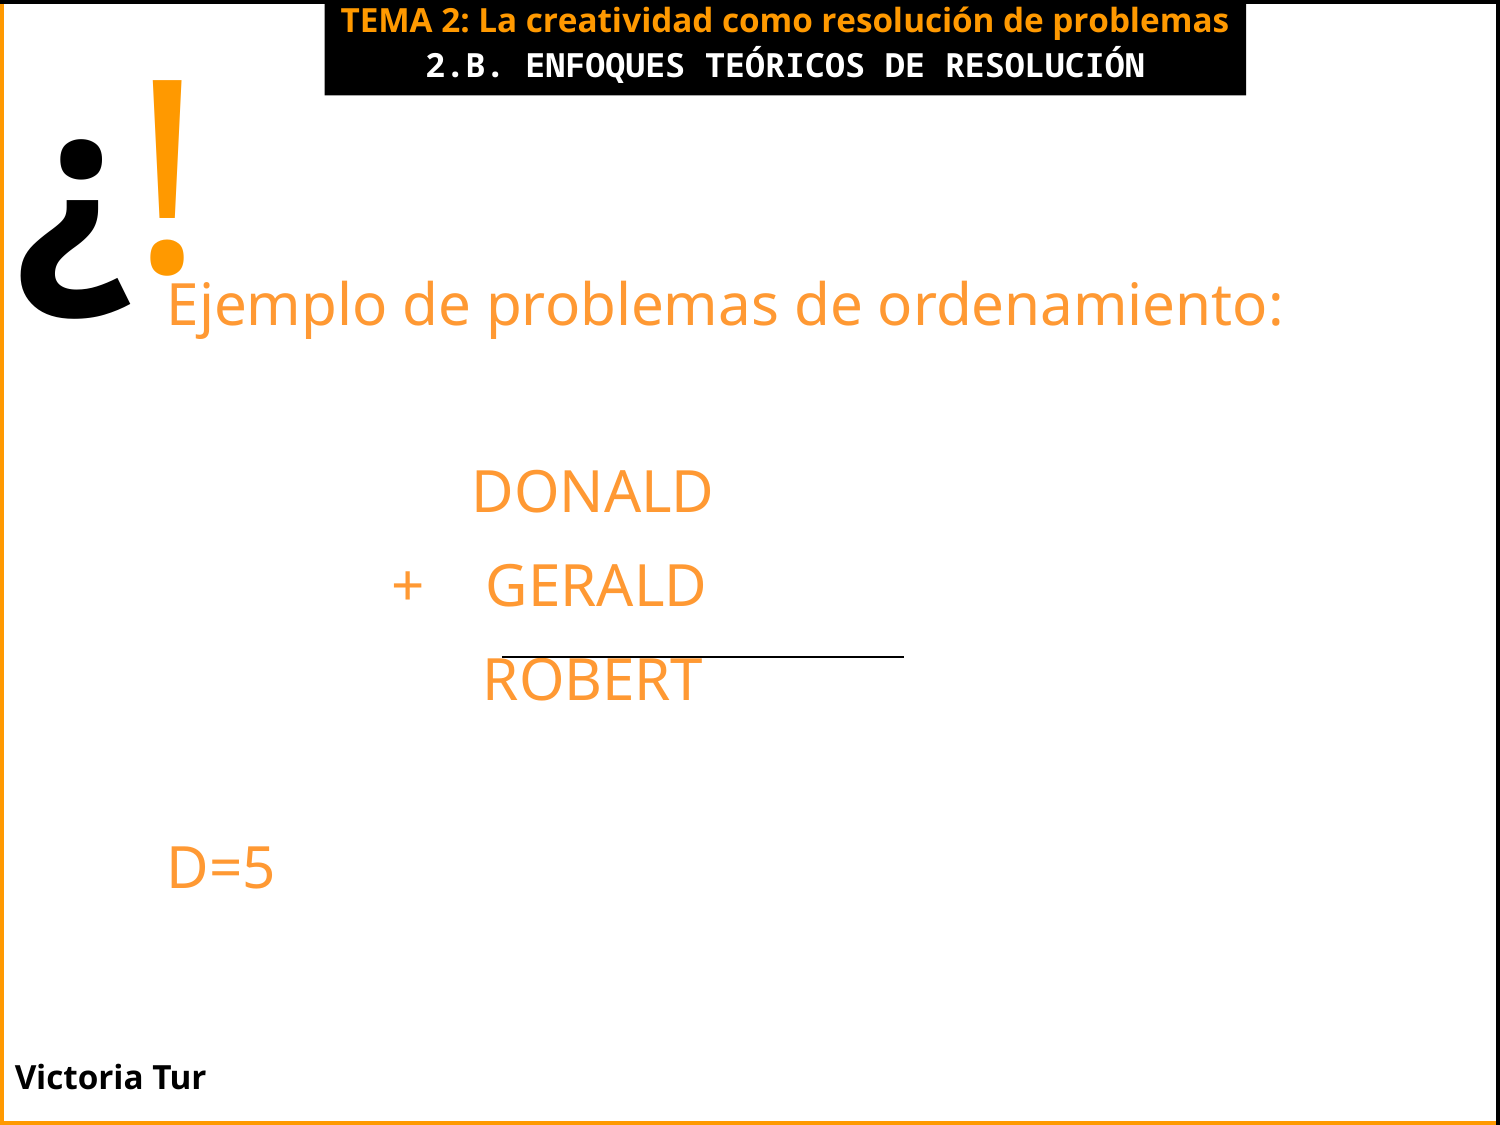

# Ejemplo de problemas de ordenamiento:
 DONALD
			+ GERALD
			 ROBERT
D=5